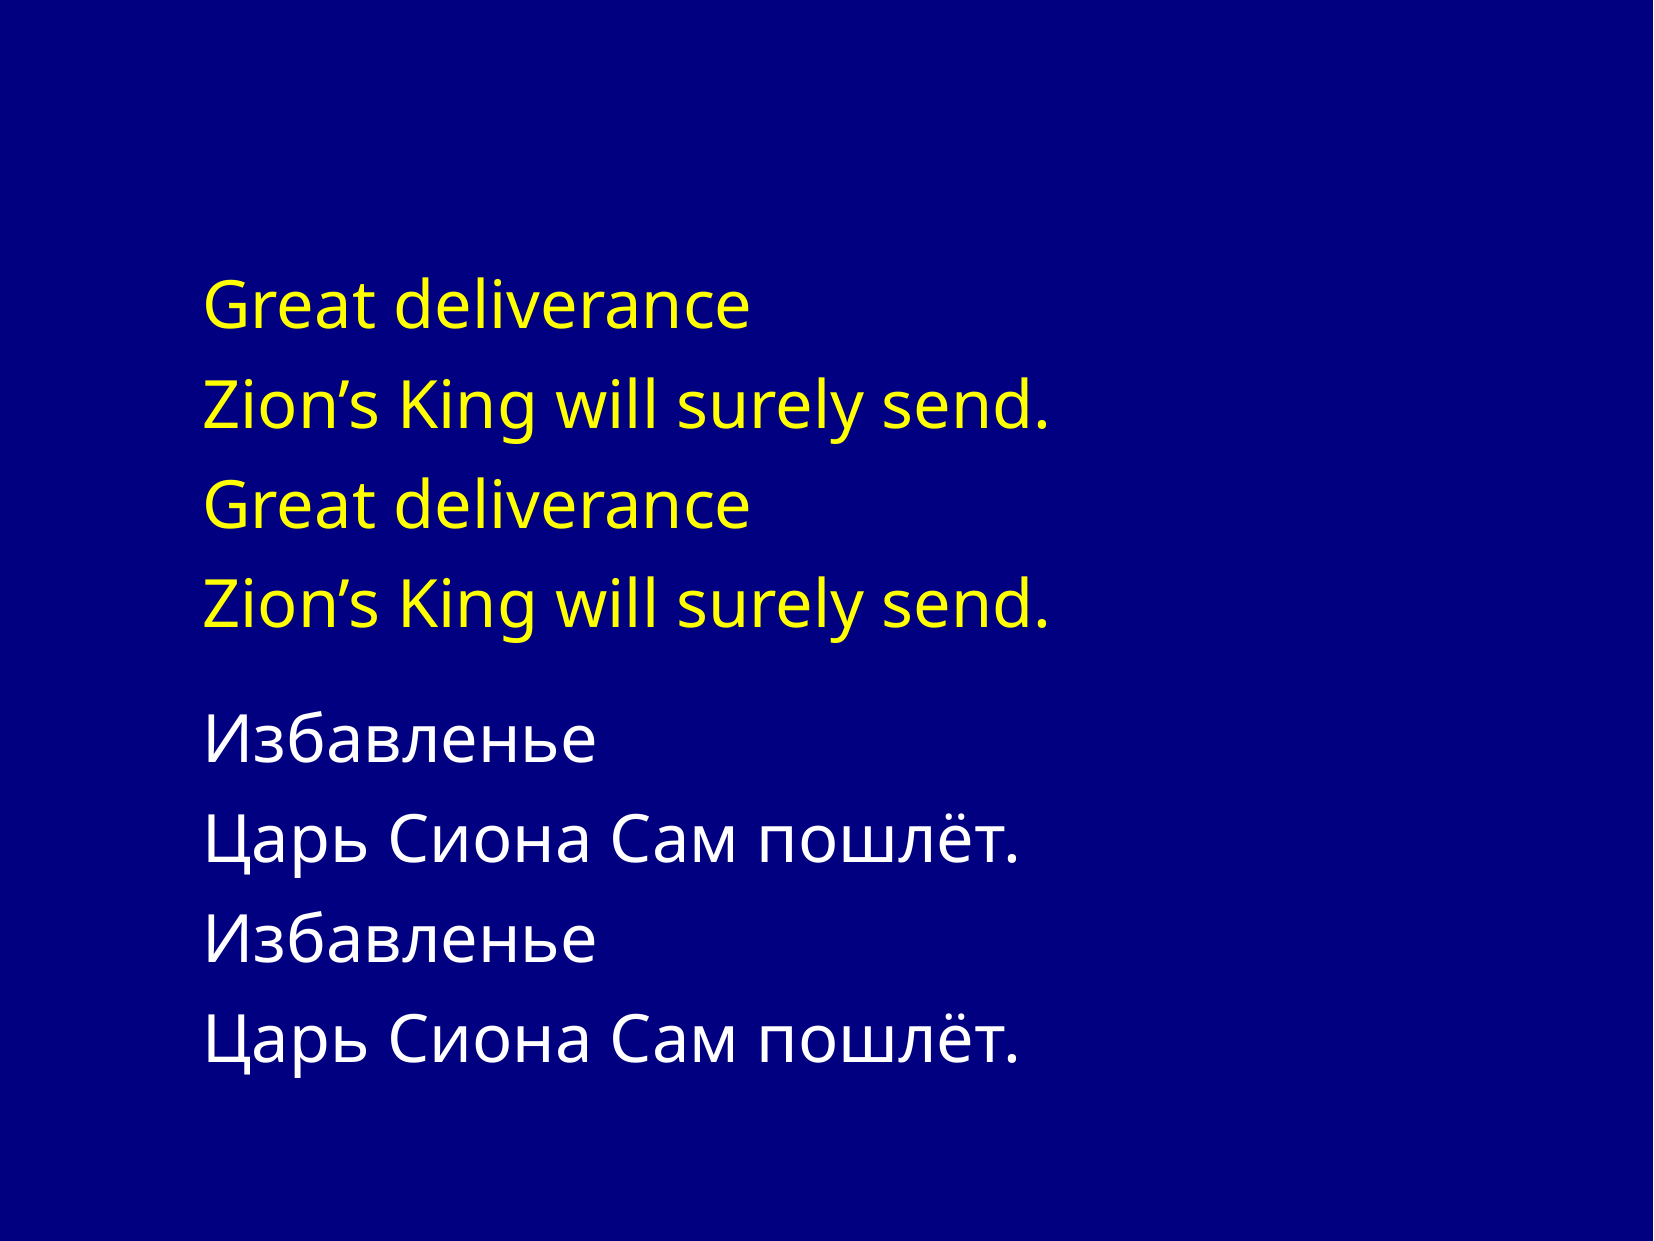

Great deliverance
	Zion’s King will surely send.
	Great deliverance
	Zion’s King will surely send.
	Избавленье
	Царь Сиона Сам пошлёт.
	Избавленье
	Царь Сиона Сам пошлёт.